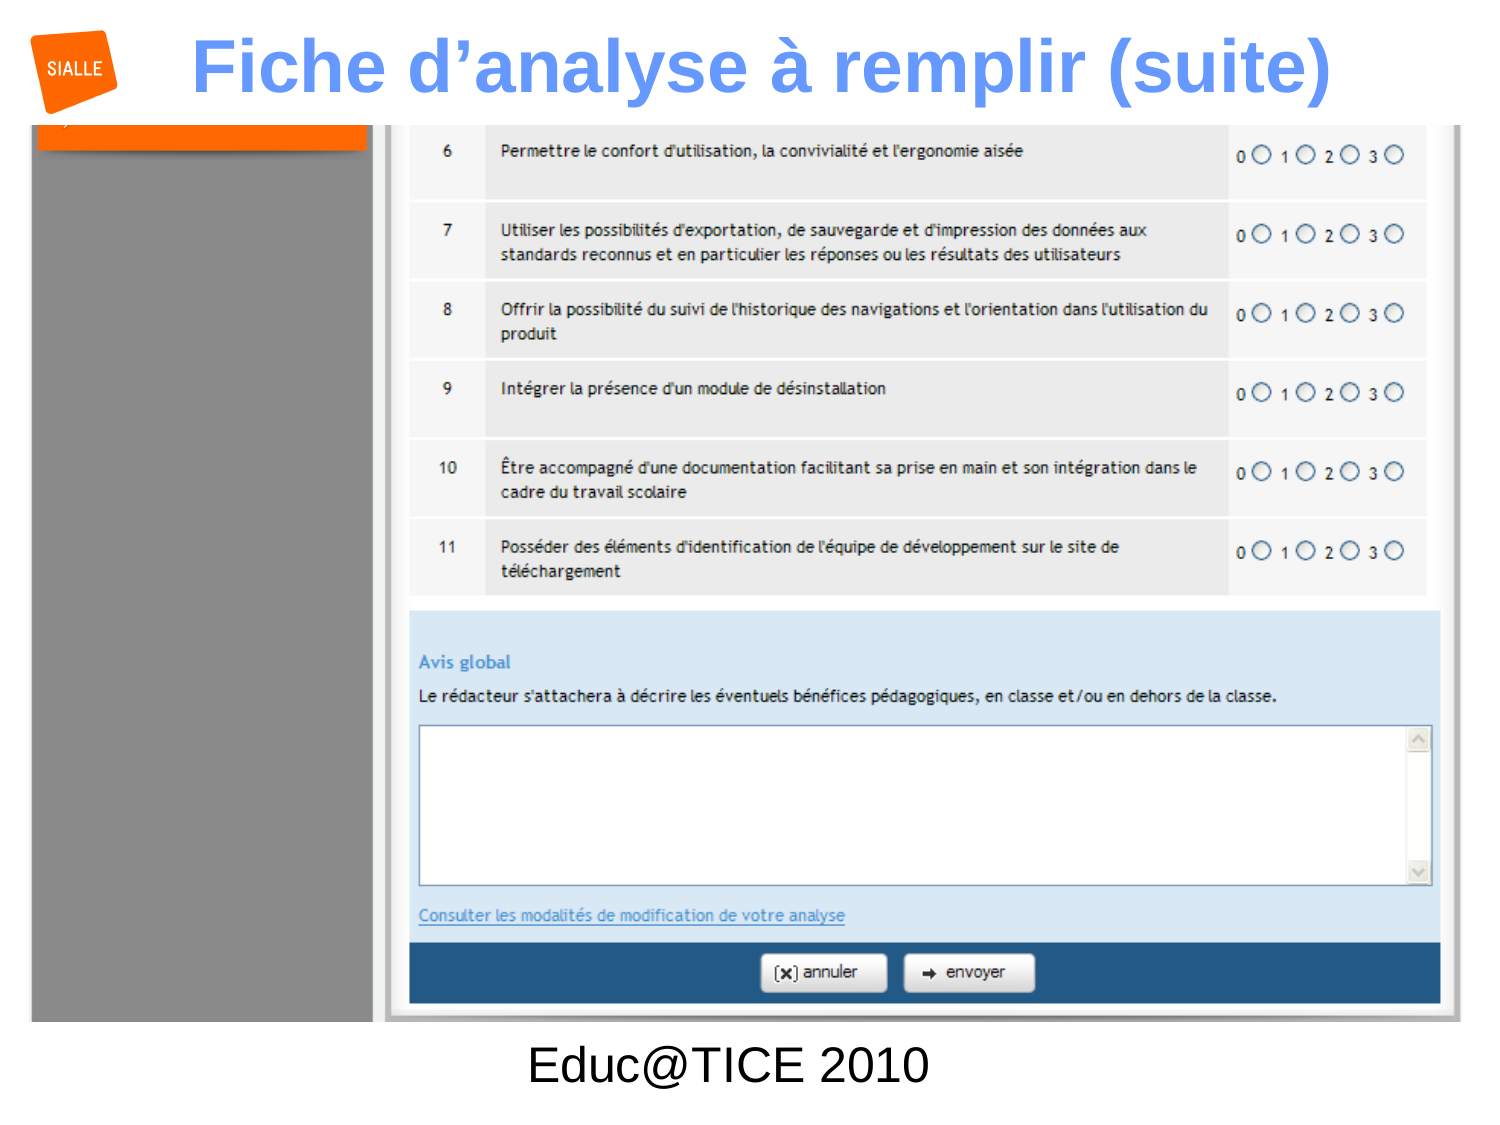

# Fiche d’analyse à remplir (suite)
Educ@TICE 2010